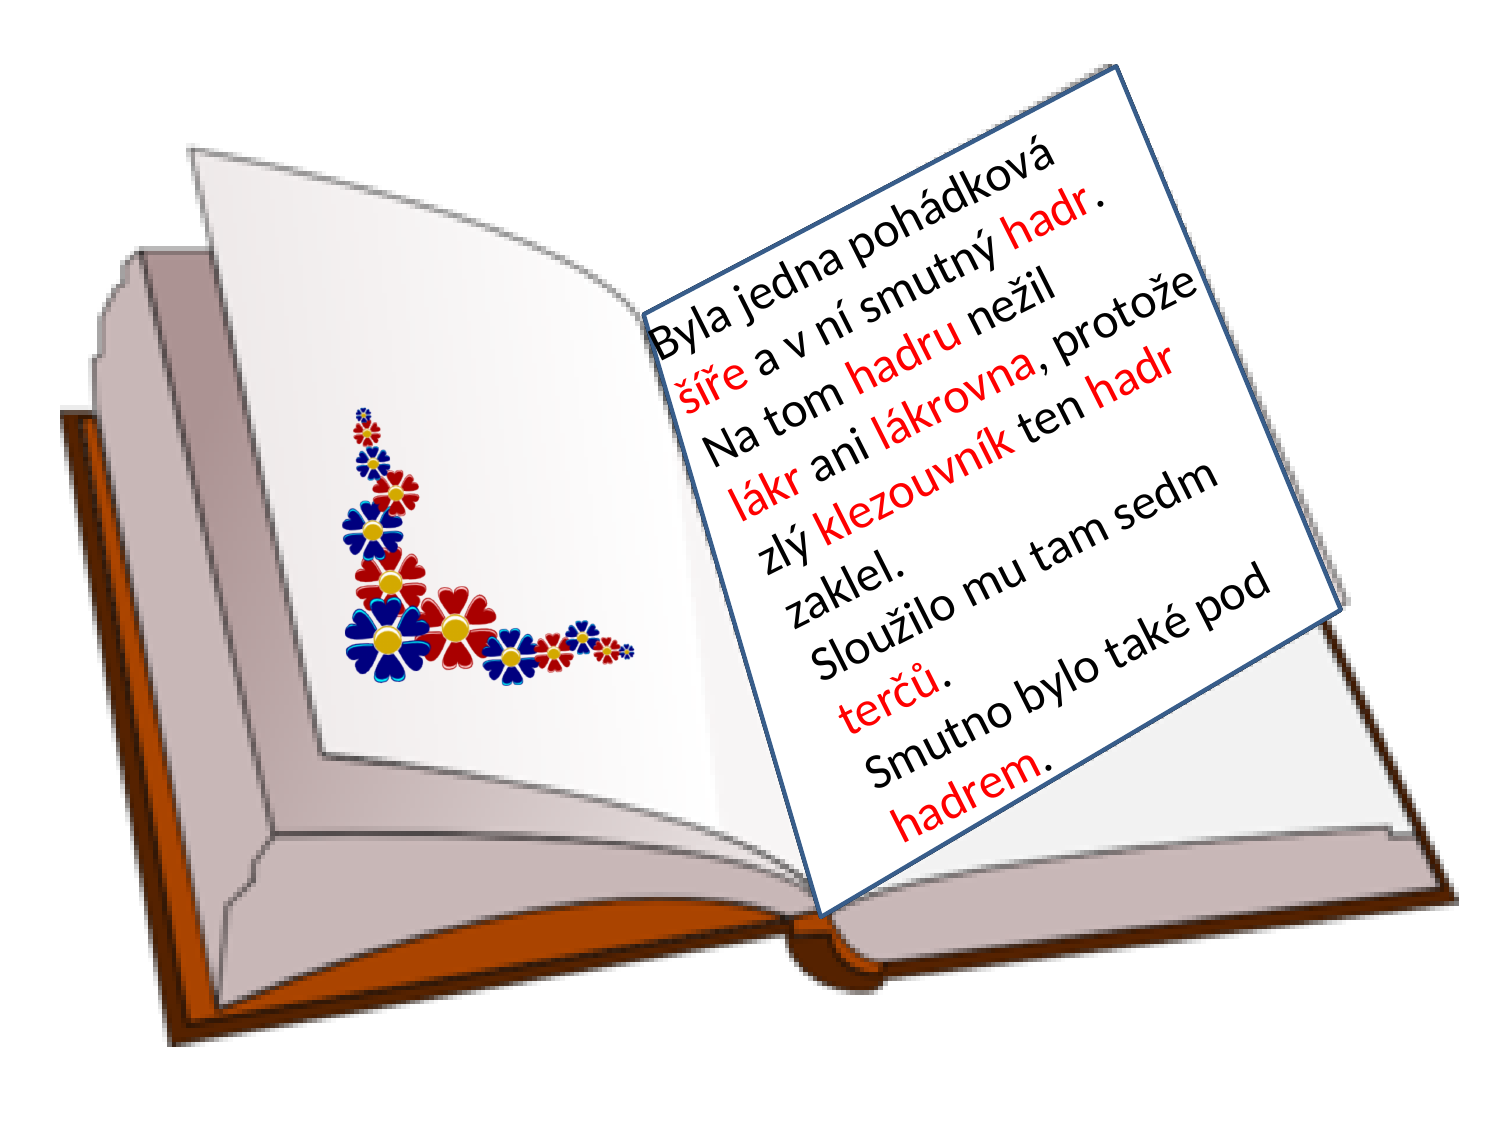

Byla jedna pohádková
šíře a v ní smutný hadr.
Na tom hadru nežil
lákr ani lákrovna, protože
zlý klezouvník ten hadr
zaklel.
Sloužilo mu tam sedm
terčů.
Smutno bylo také pod
hadrem.
 Malá pohádka
o smutném hadru